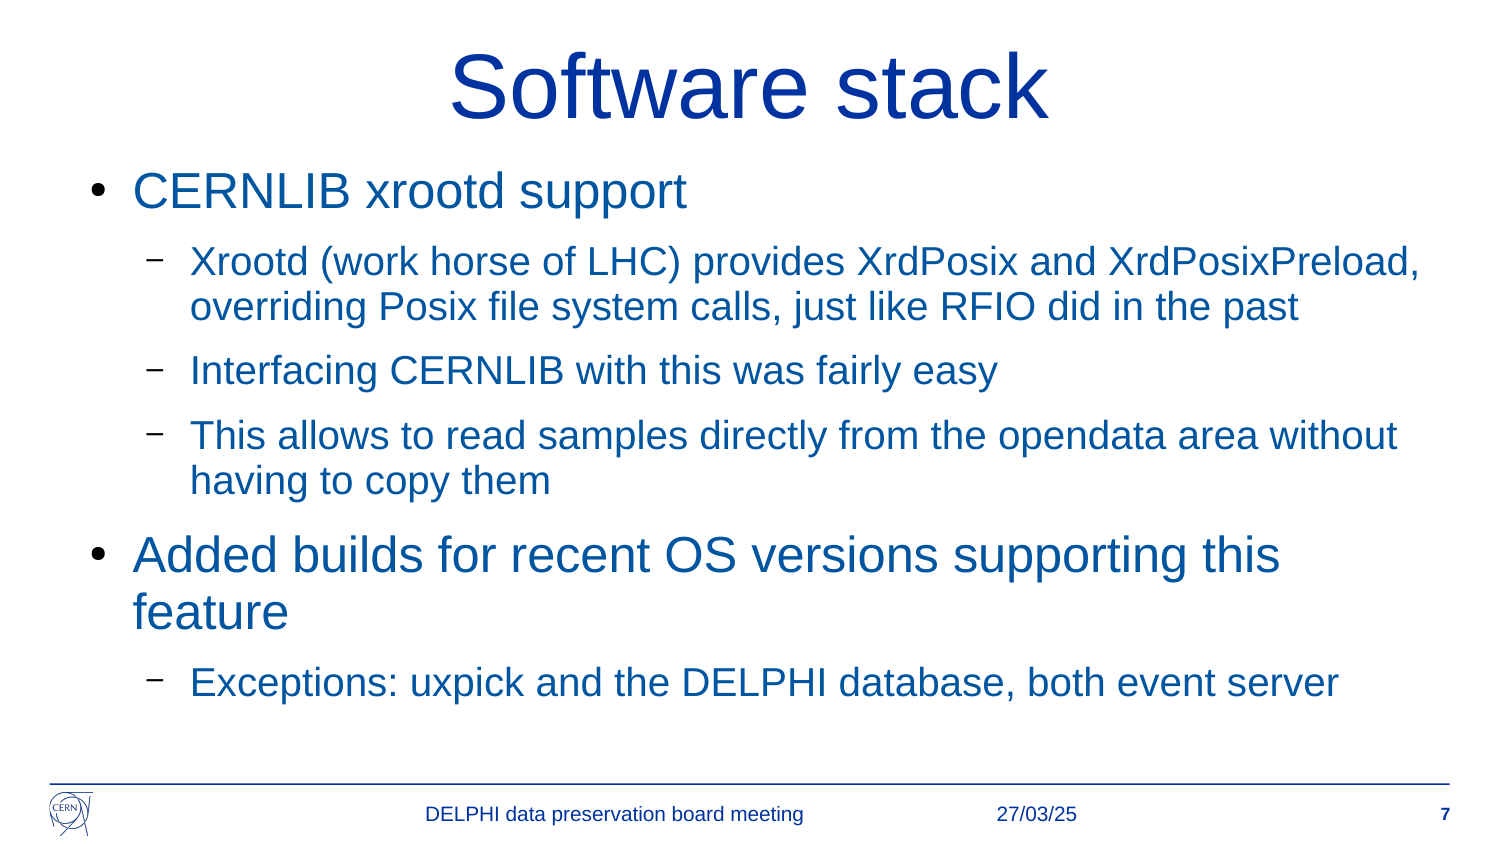

# Software stack
CERNLIB xrootd support
Xrootd (work horse of LHC) provides XrdPosix and XrdPosixPreload, overriding Posix file system calls, just like RFIO did in the past
Interfacing CERNLIB with this was fairly easy
This allows to read samples directly from the opendata area without having to copy them
Added builds for recent OS versions supporting this feature
Exceptions: uxpick and the DELPHI database, both event server